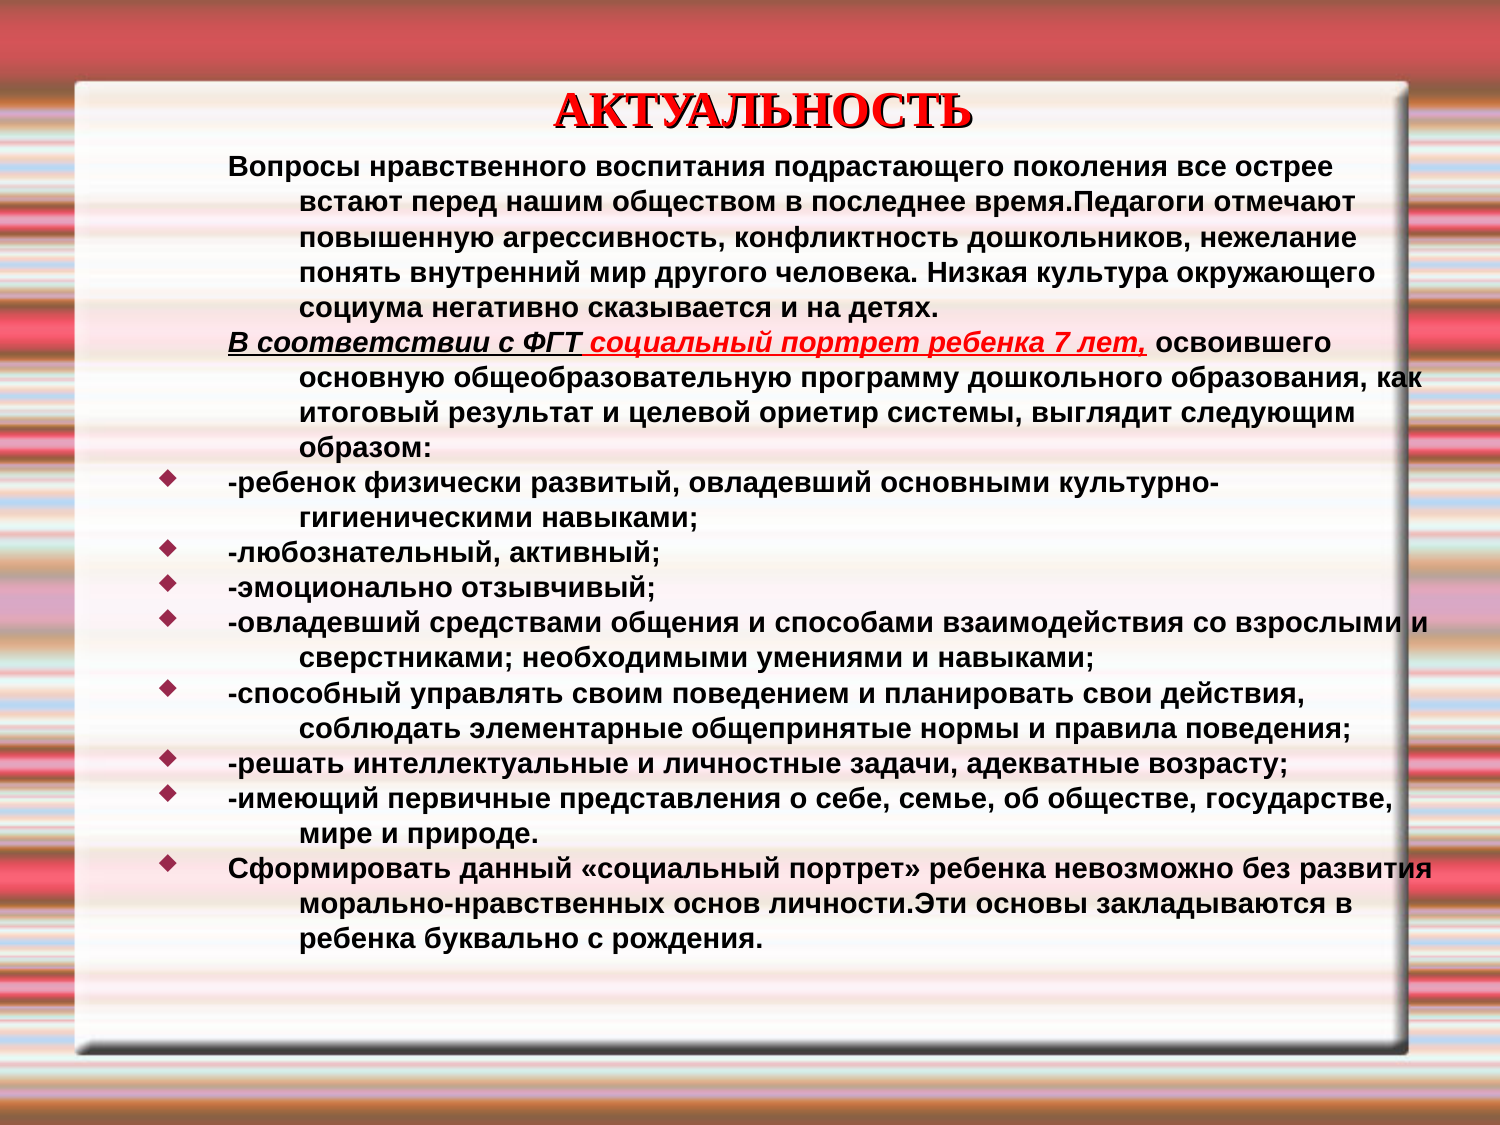

АКТУАЛЬНОСТЬ
# Вопросы нравственного воспитания подрастающего поколения все острее встают перед нашим обществом в последнее время.Педагоги отмечают повышенную агрессивность, конфликтность дошкольников, нежелание понять внутренний мир другого человека. Низкая культура окружающего социума негативно сказывается и на детях.
В соответствии с ФГТ социальный портрет ребенка 7 лет, освоившего основную общеобразовательную программу дошкольного образования, как итоговый результат и целевой ориетир системы, выглядит следующим образом:
-ребенок физически развитый, овладевший основными культурно-гигиеническими навыками;
-любознательный, активный;
-эмоционально отзывчивый;
-овладевший средствами общения и способами взаимодействия со взрослыми и сверстниками; необходимыми умениями и навыками;
-способный управлять своим поведением и планировать свои действия, соблюдать элементарные общепринятые нормы и правила поведения;
-решать интеллектуальные и личностные задачи, адекватные возрасту;
-имеющий первичные представления о себе, семье, об обществе, государстве, мире и природе.
Сформировать данный «социальный портрет» ребенка невозможно без развития морально-нравственных основ личности.Эти основы закладываются в ребенка буквально с рождения.